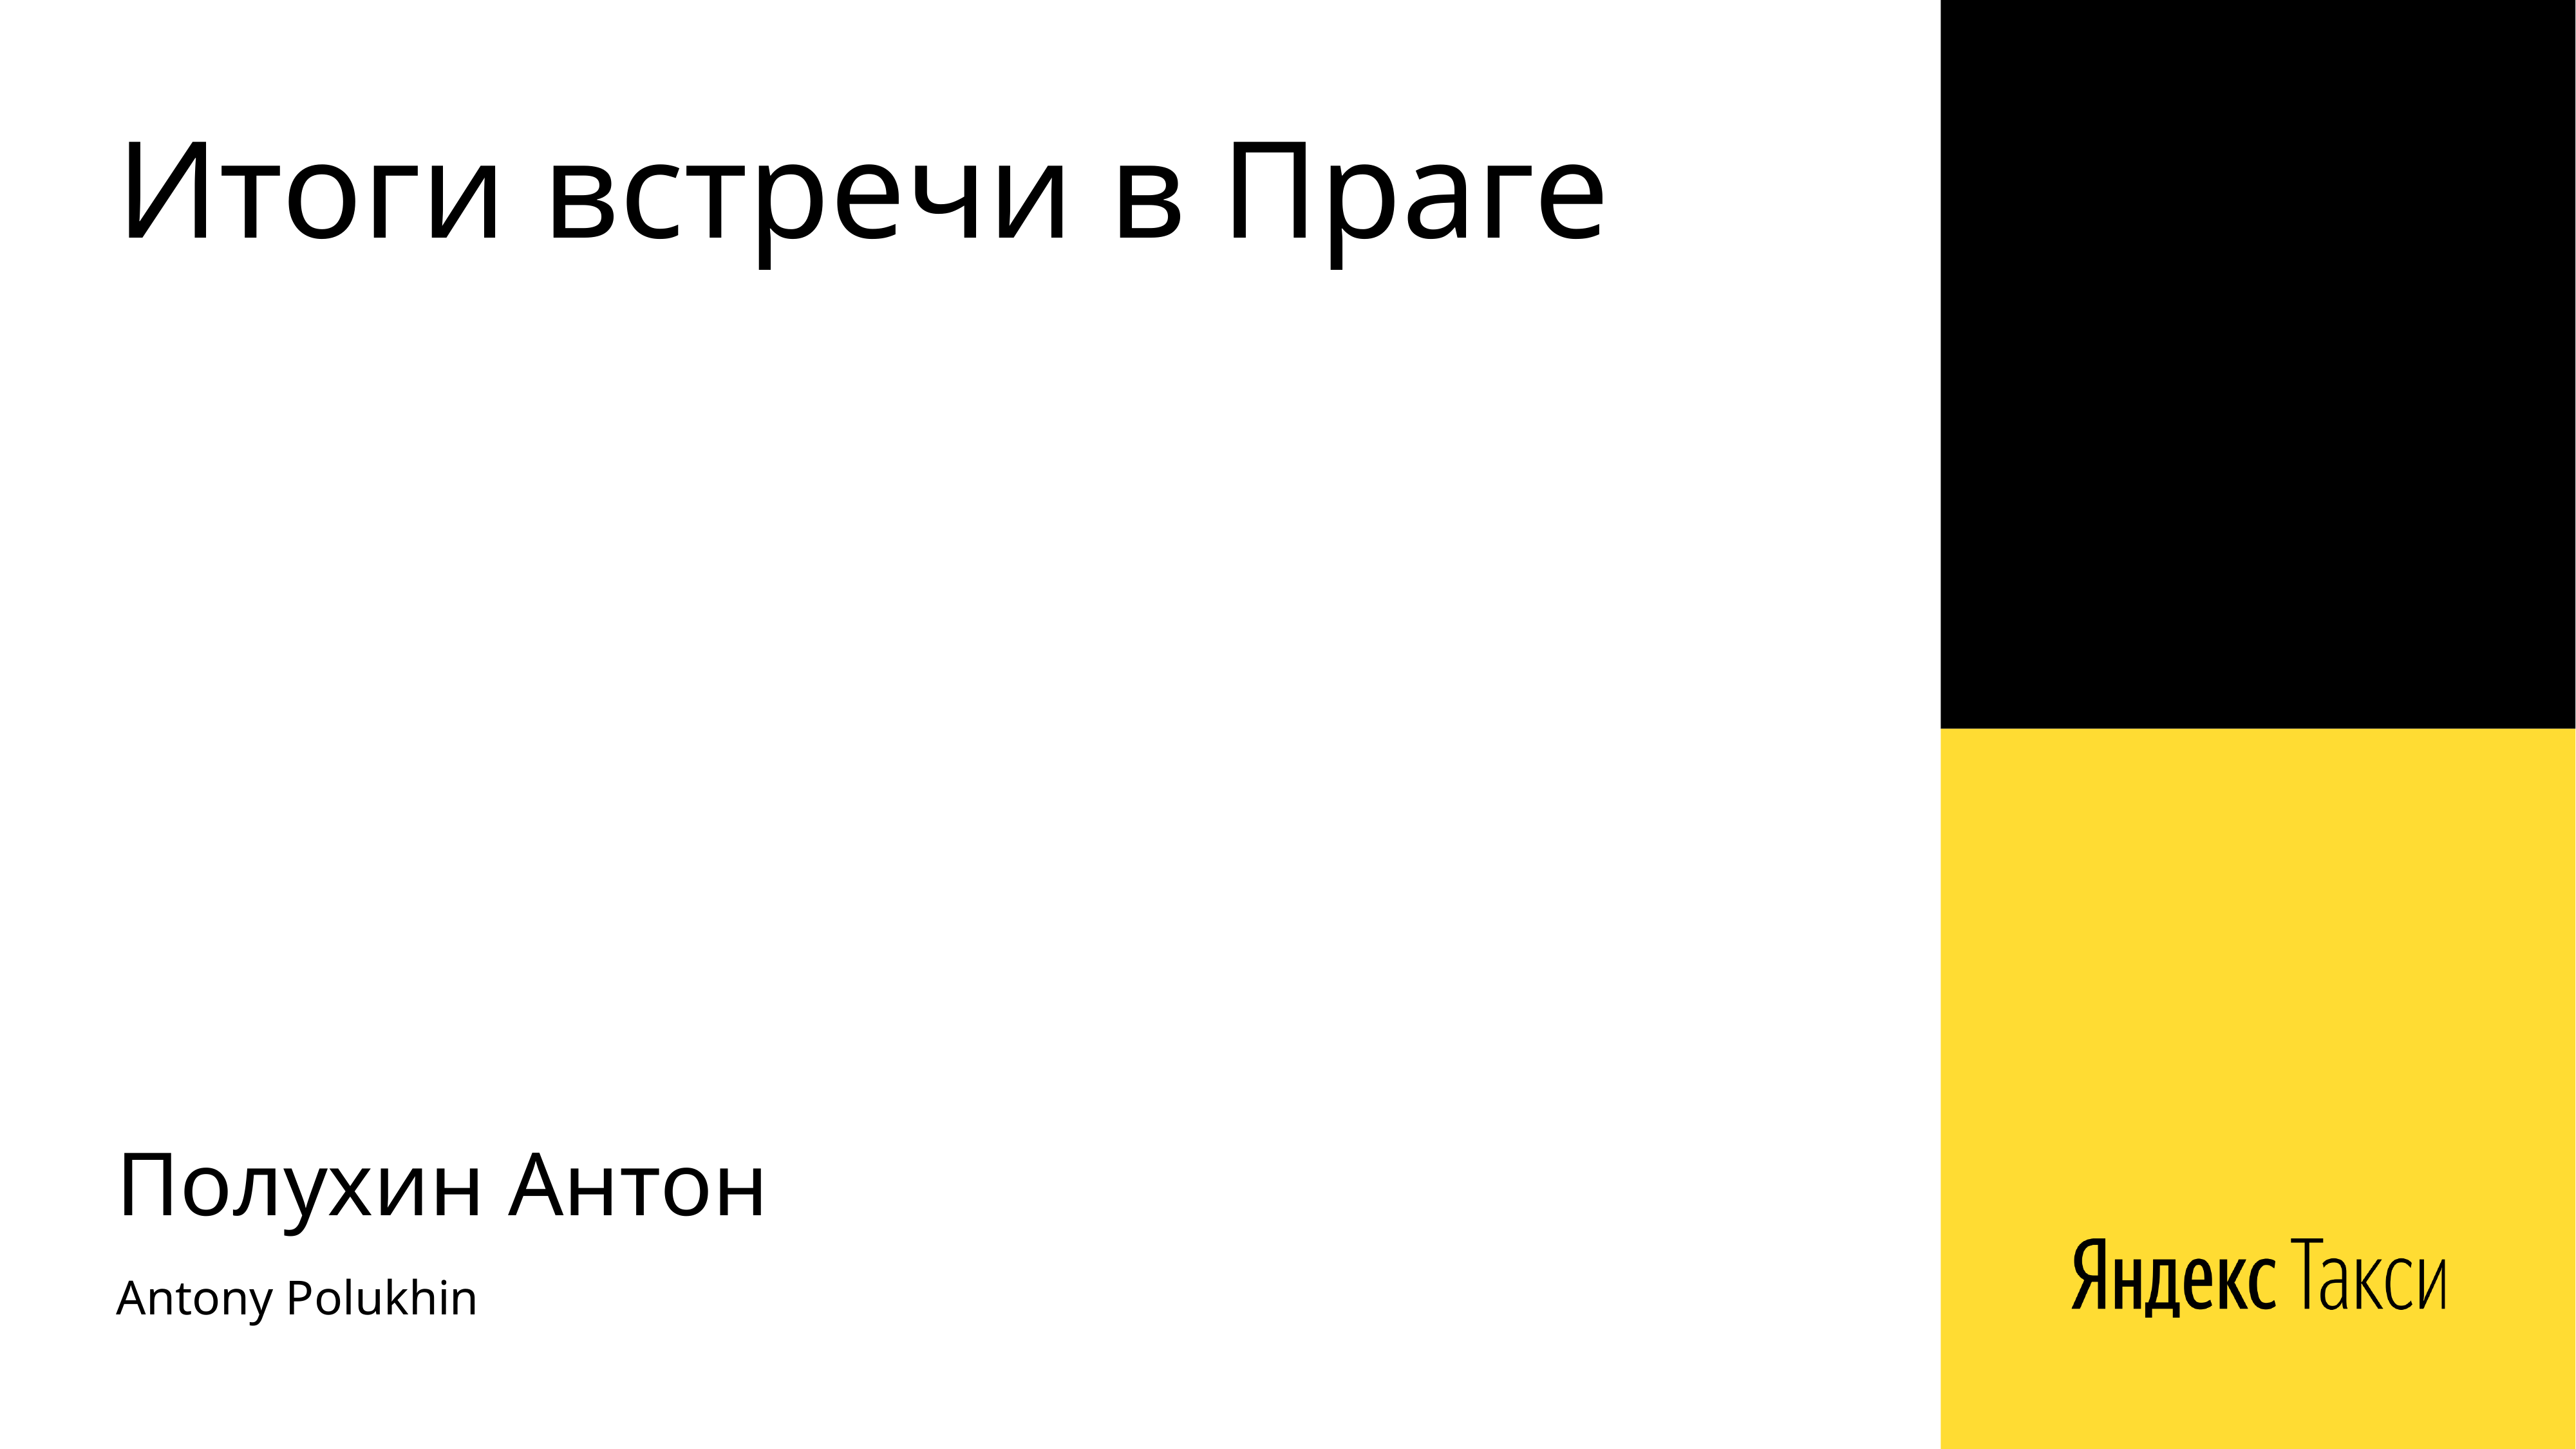

Итоги встречи в Праге
Полухин Антон
# Antony Polukhin